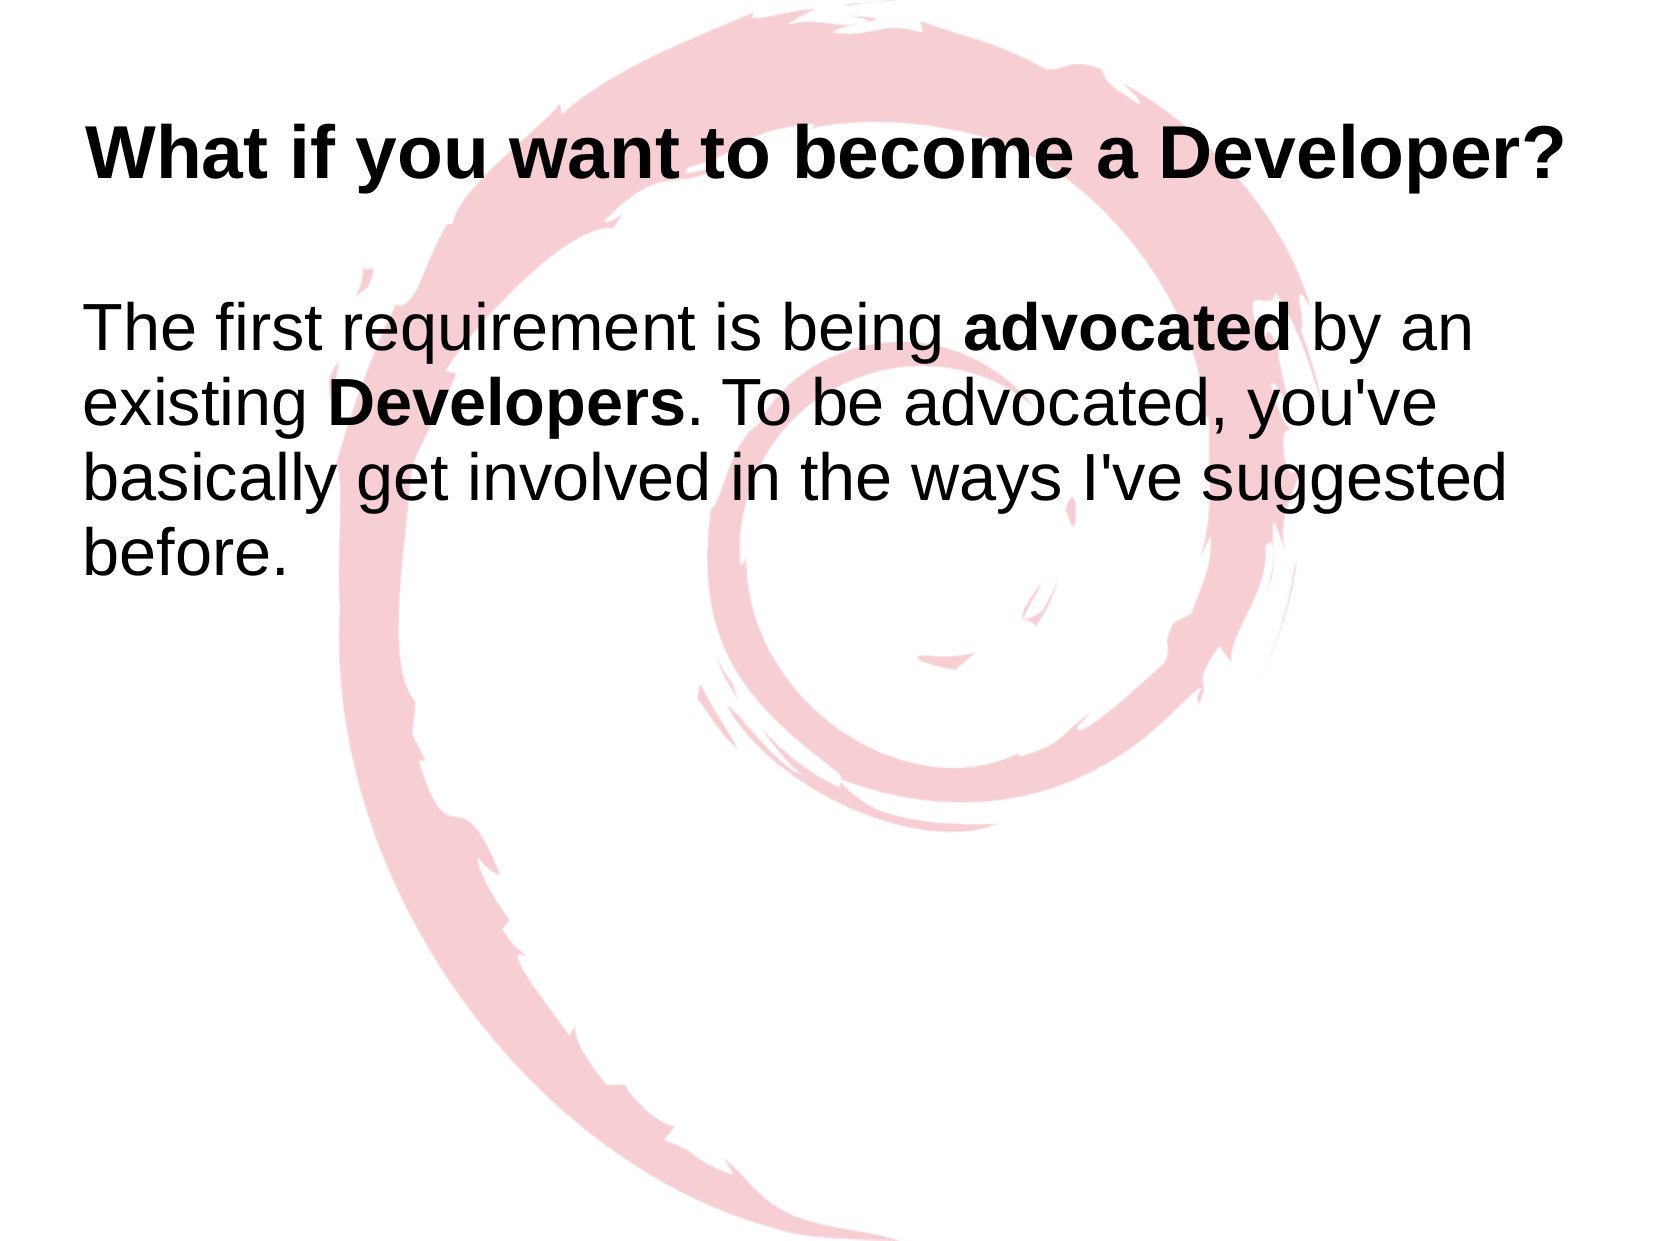

# What if you want to become a Developer?
The first requirement is being advocated by an existing Developers. To be advocated, you've basically get involved in the ways I've suggested before.